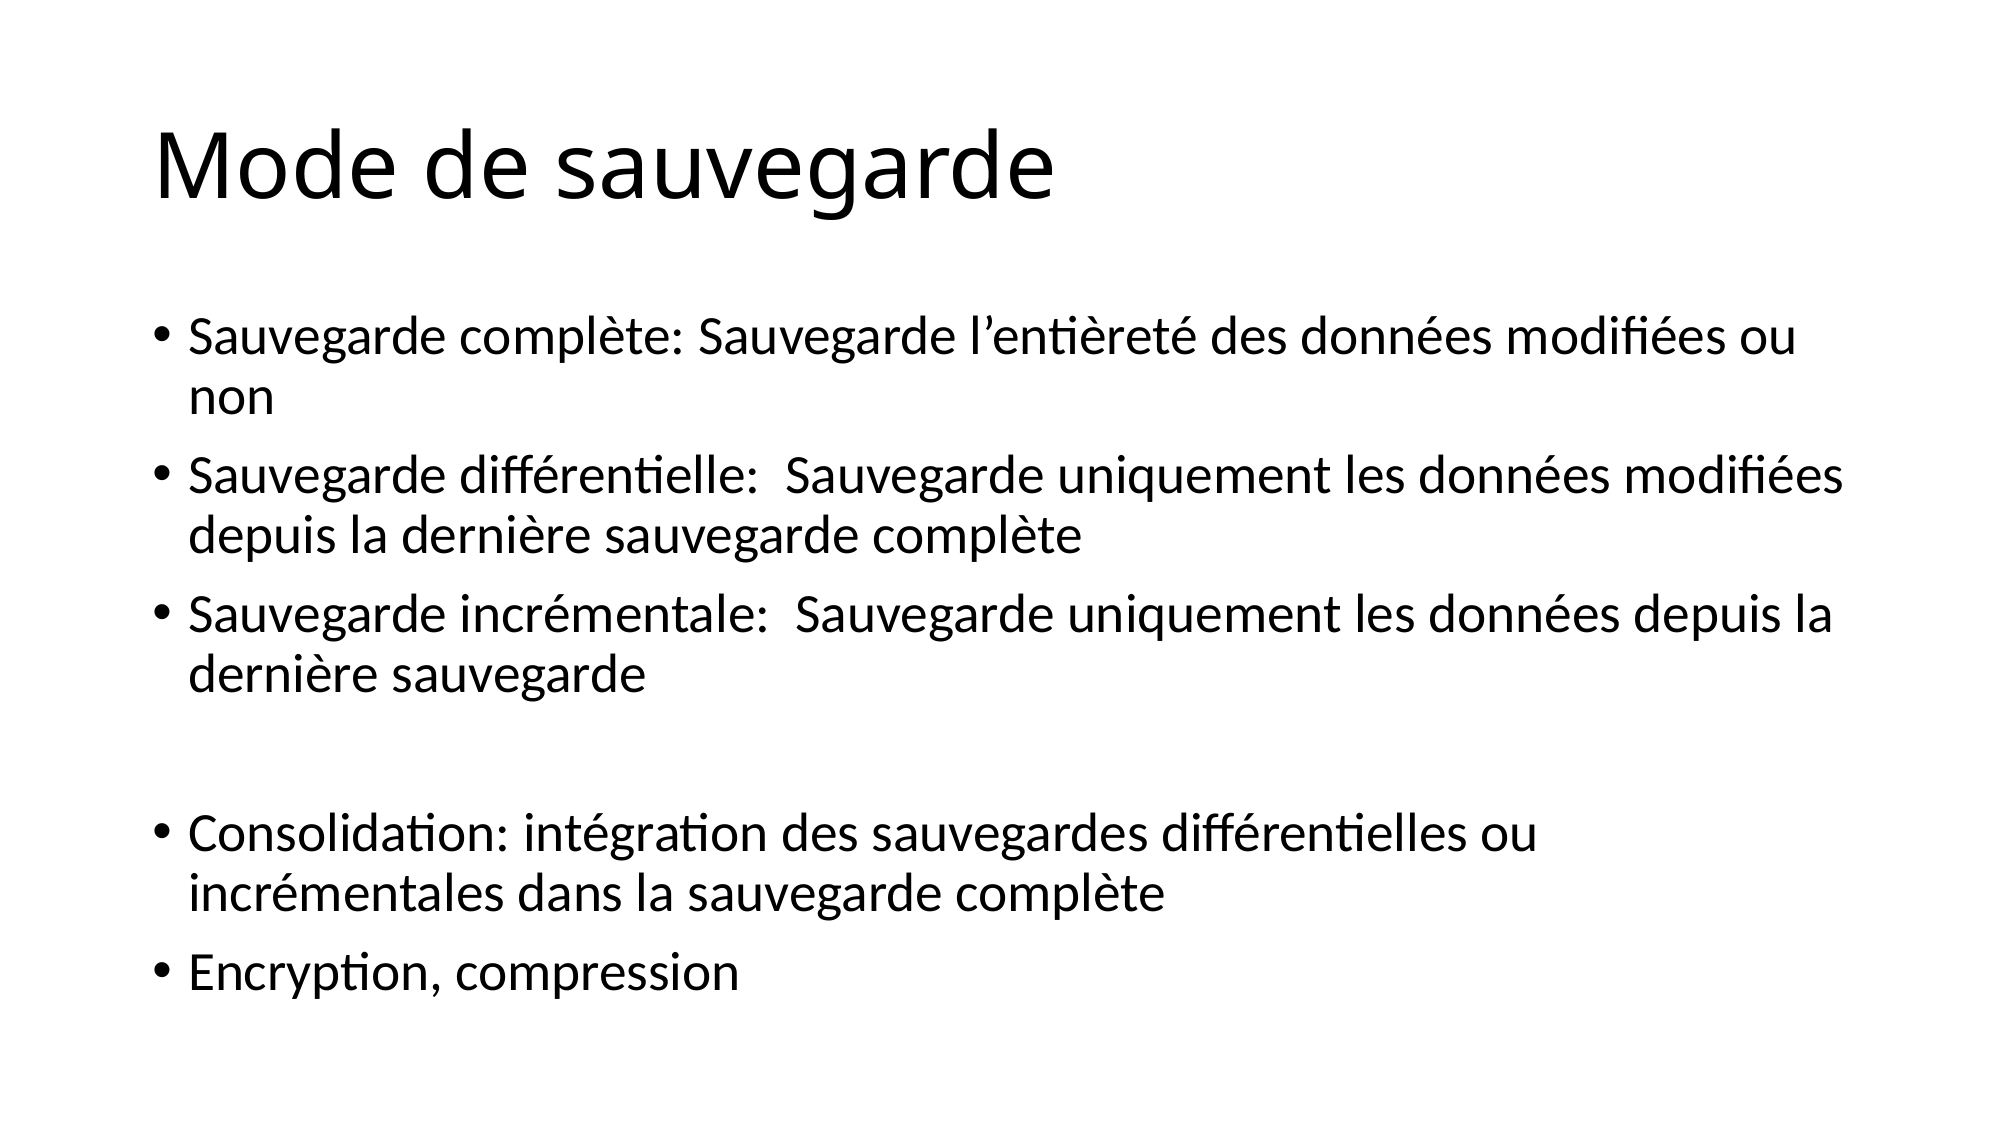

# Mode de sauvegarde
Sauvegarde complète: Sauvegarde l’entièreté des données modifiées ou non
Sauvegarde différentielle: Sauvegarde uniquement les données modifiées depuis la dernière sauvegarde complète
Sauvegarde incrémentale: Sauvegarde uniquement les données depuis la dernière sauvegarde
Consolidation: intégration des sauvegardes différentielles ou incrémentales dans la sauvegarde complète
Encryption, compression